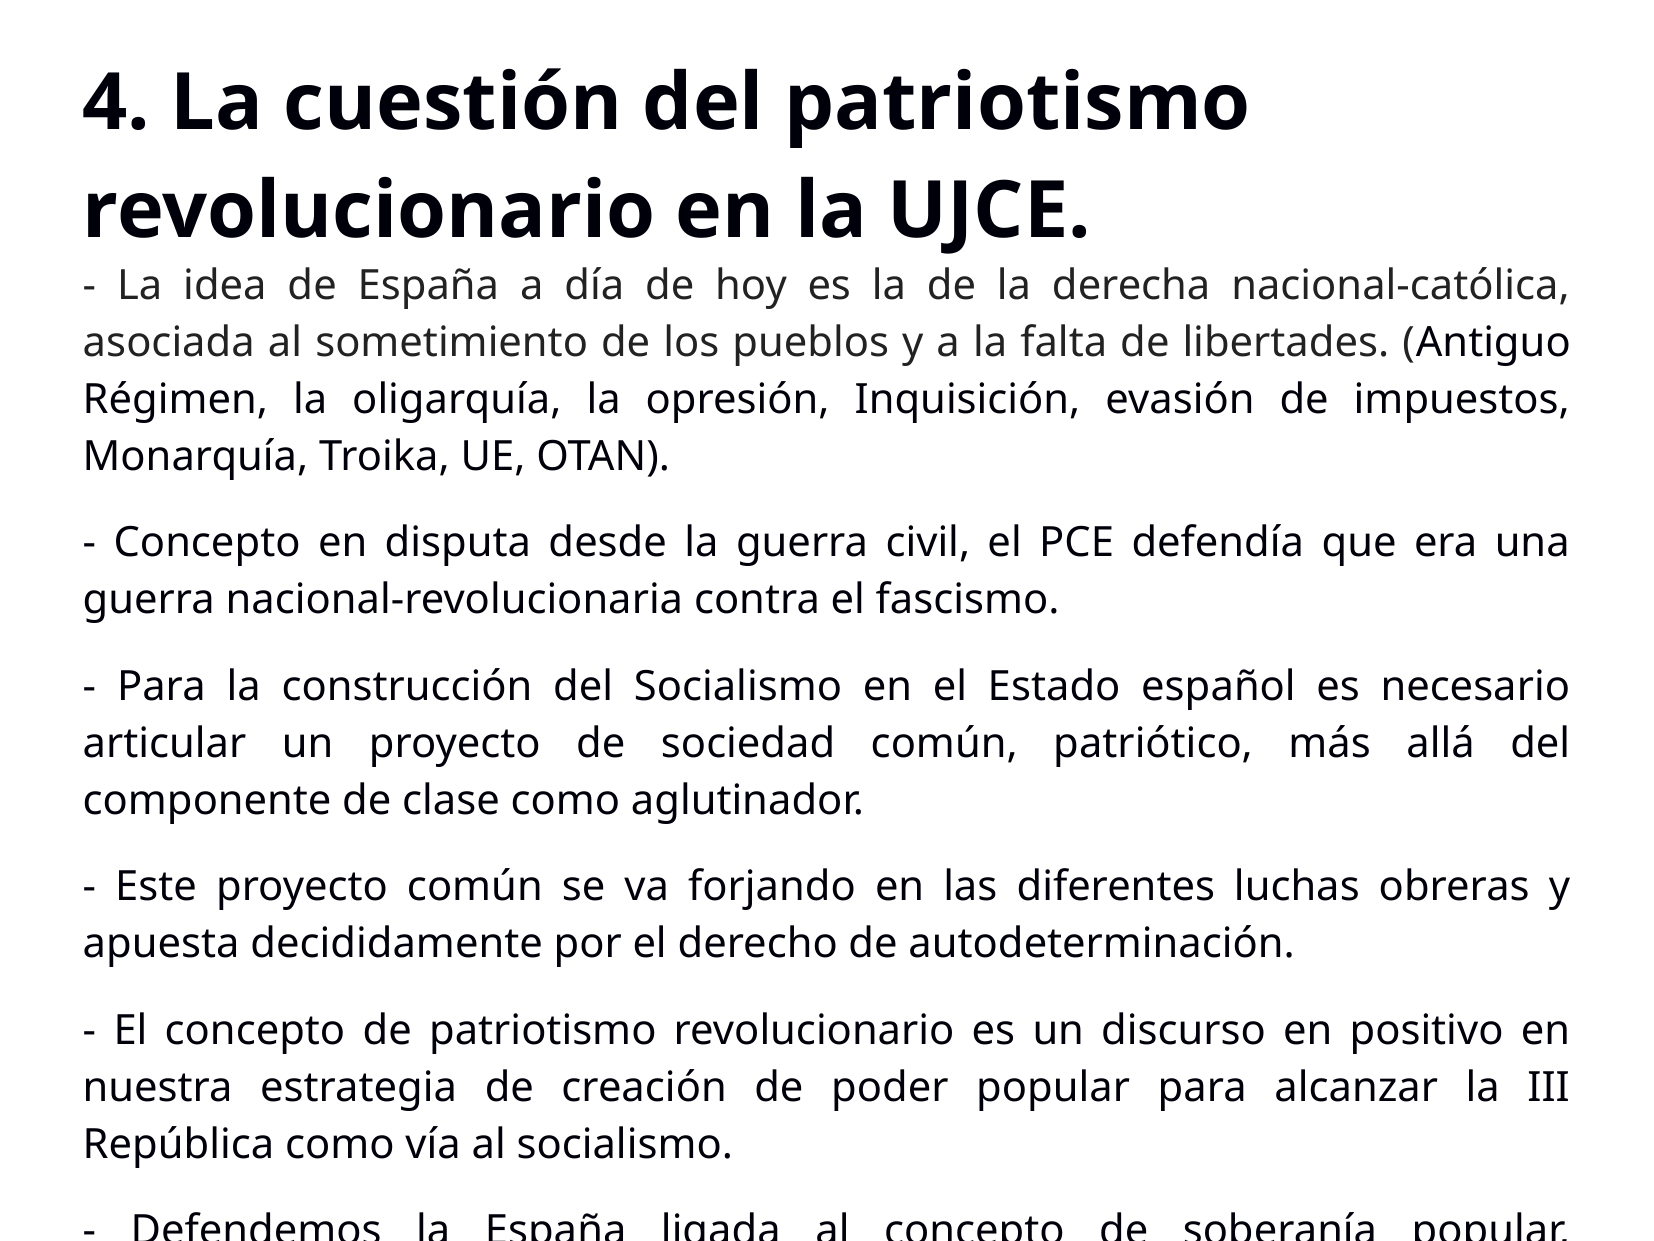

# 4. La cuestión del patriotismo revolucionario en la UJCE.
- La idea de España a día de hoy es la de la derecha nacional-católica, asociada al sometimiento de los pueblos y a la falta de libertades. (Antiguo Régimen, la oligarquía, la opresión, Inquisición, evasión de impuestos, Monarquía, Troika, UE, OTAN).
- Concepto en disputa desde la guerra civil, el PCE defendía que era una guerra nacional-revolucionaria contra el fascismo.
- Para la construcción del Socialismo en el Estado español es necesario articular un proyecto de sociedad común, patriótico, más allá del componente de clase como aglutinador.
- Este proyecto común se va forjando en las diferentes luchas obreras y apuesta decididamente por el derecho de autodeterminación.
- El concepto de patriotismo revolucionario es un discurso en positivo en nuestra estrategia de creación de poder popular para alcanzar la III República como vía al socialismo.
- Defendemos la España ligada al concepto de soberanía popular, plurinacional, republicana y con memoria histórica.